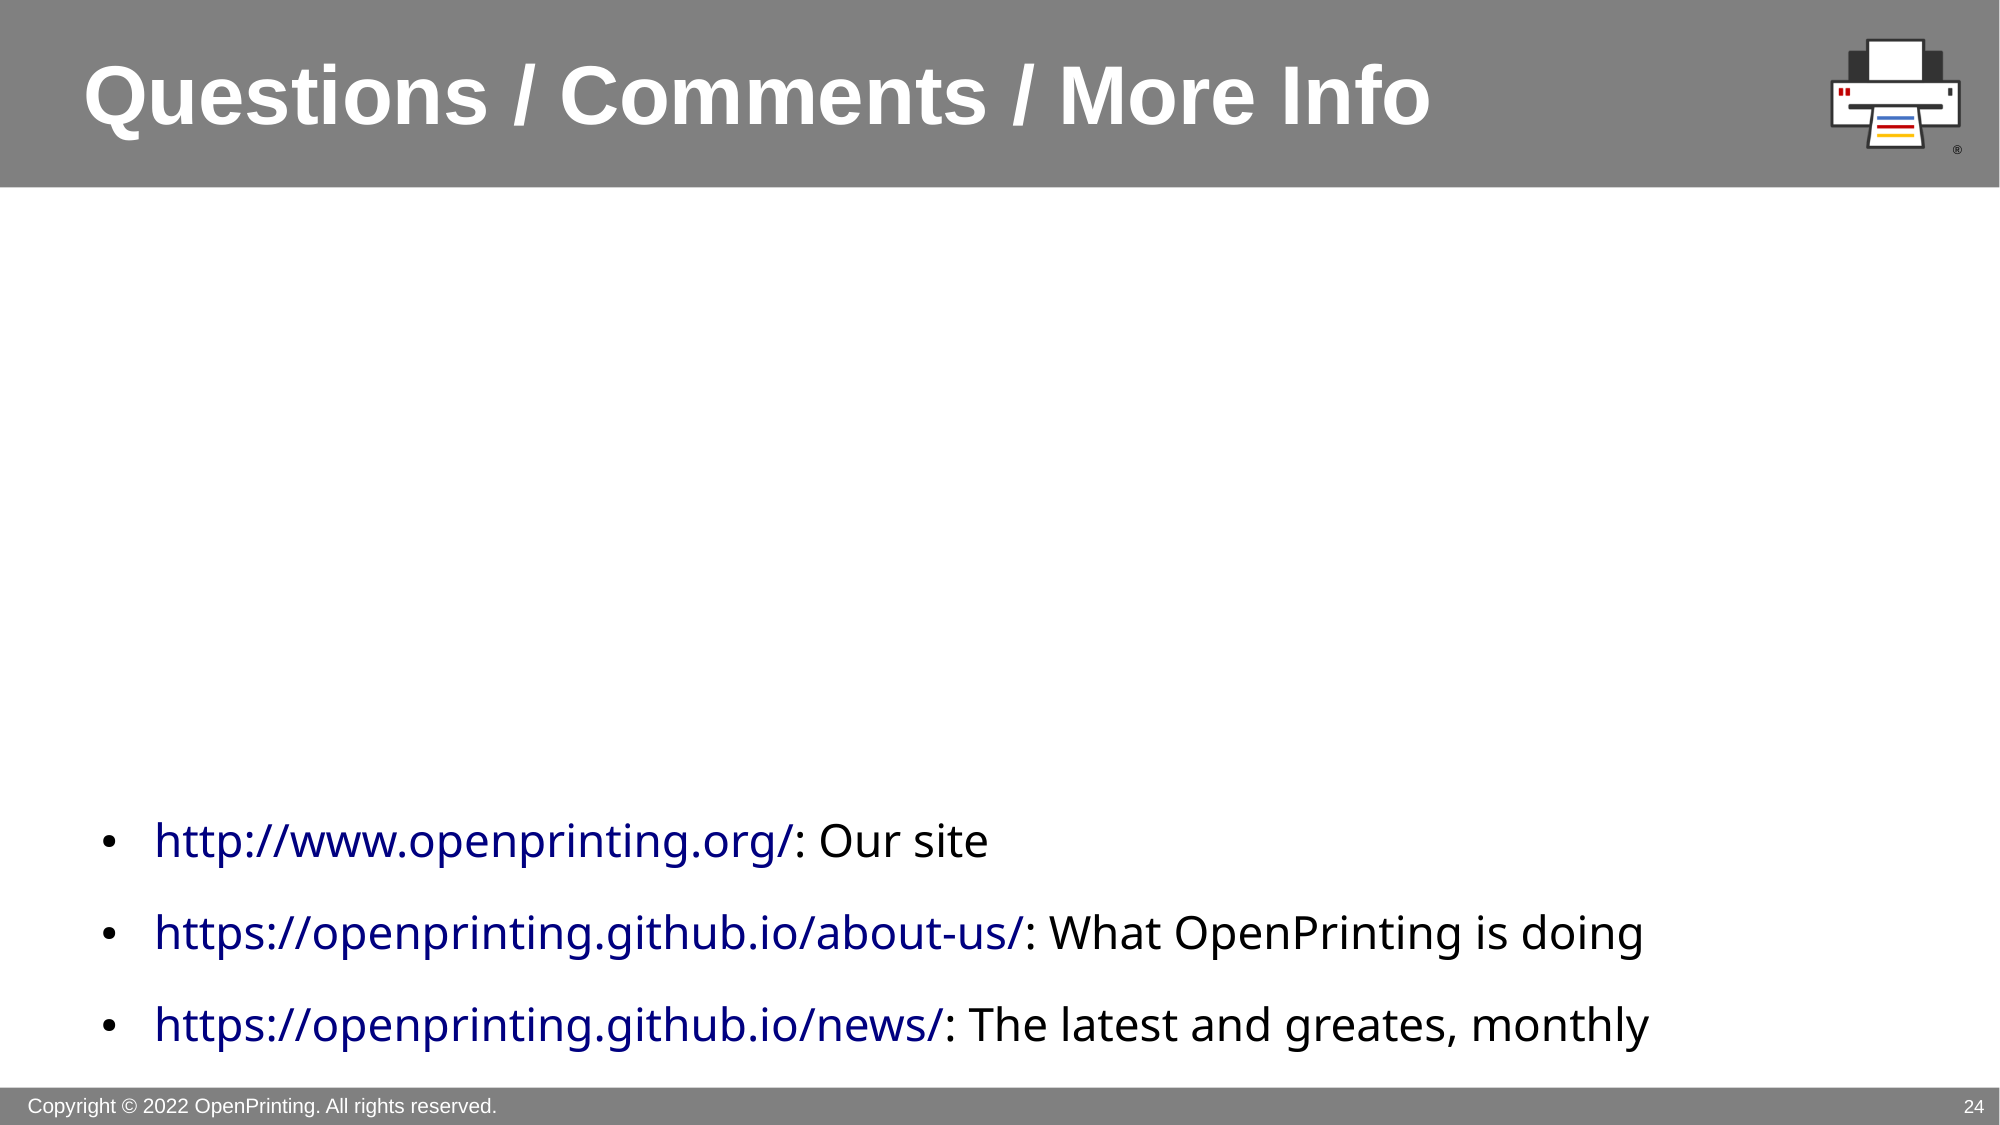

Questions / Comments / More Info
# http://www.openprinting.org/: Our site
https://openprinting.github.io/about-us/: What OpenPrinting is doing
https://openprinting.github.io/news/: The latest and greates, monthly